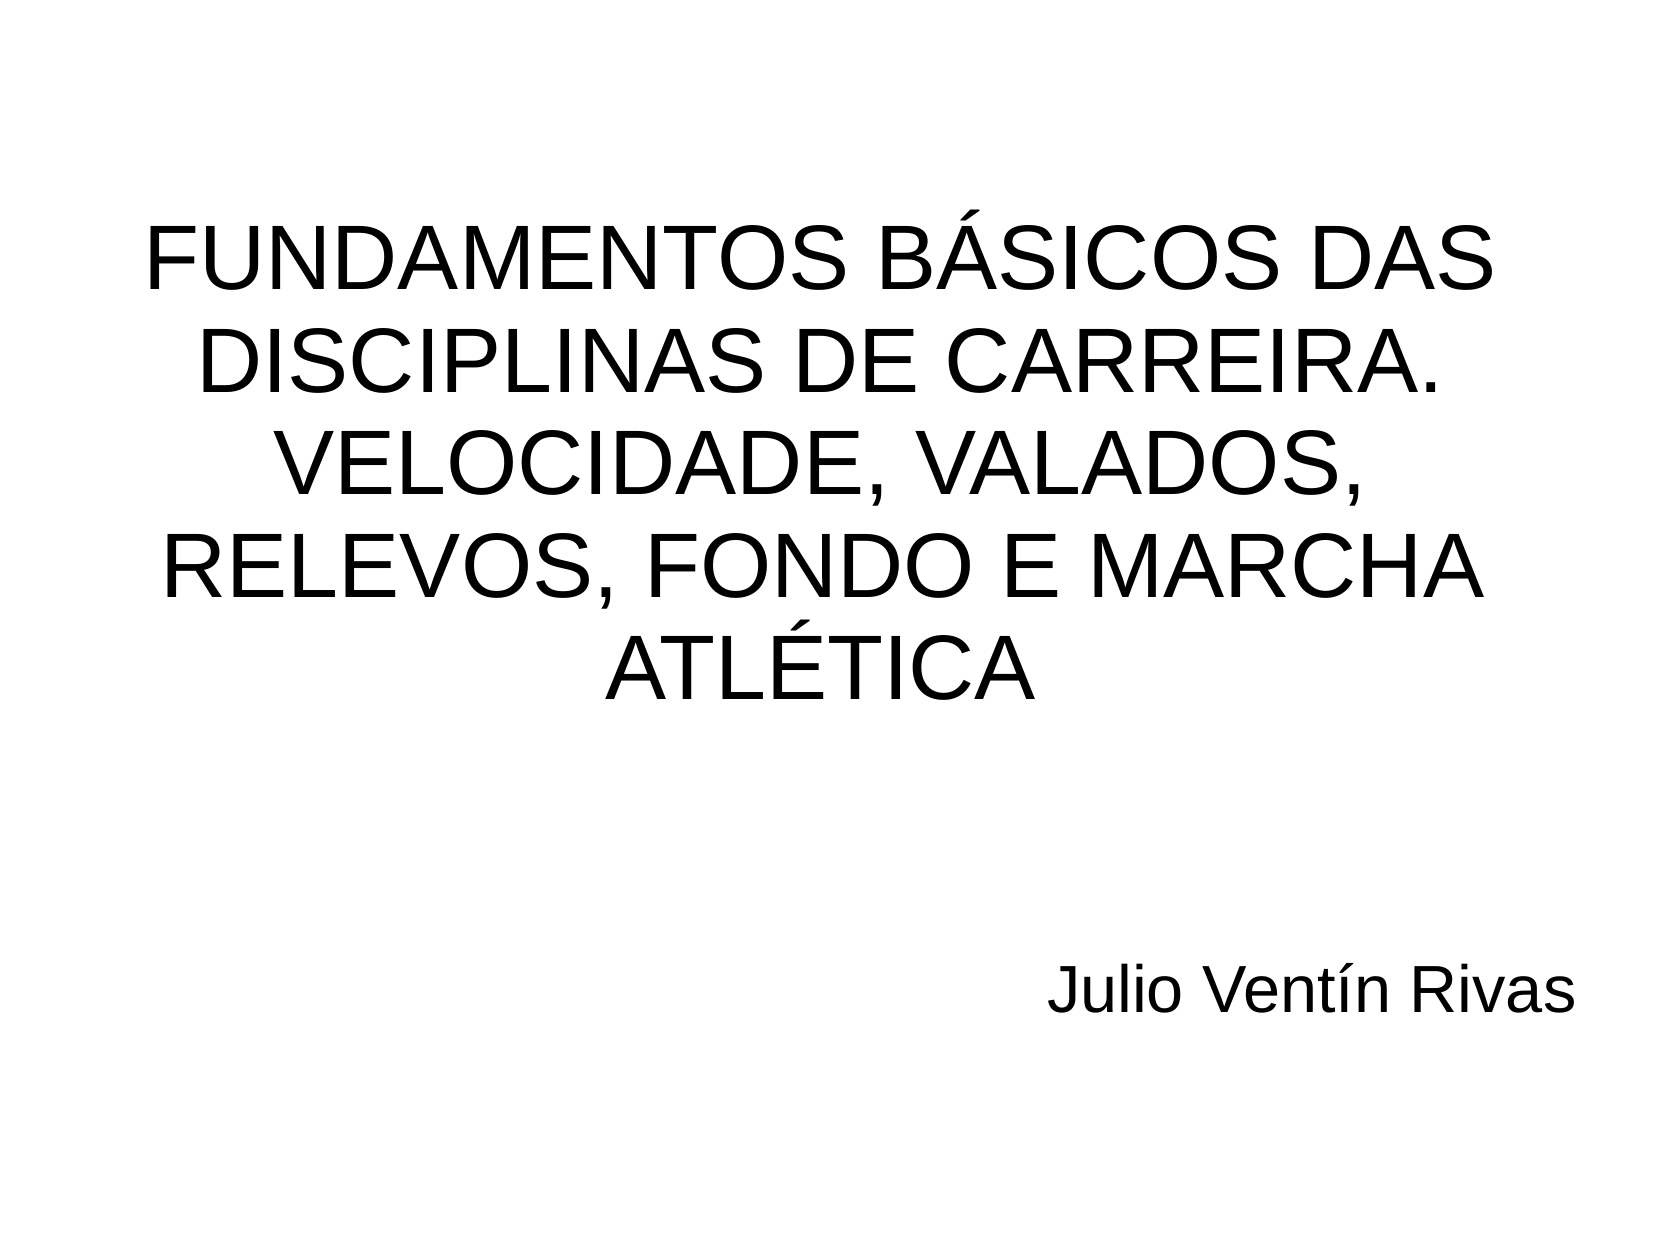

# FUNDAMENTOS BÁSICOS DAS DISCIPLINAS DE CARREIRA. VELOCIDADE, VALADOS, RELEVOS, FONDO E MARCHA ATLÉTICA
Julio Ventín Rivas